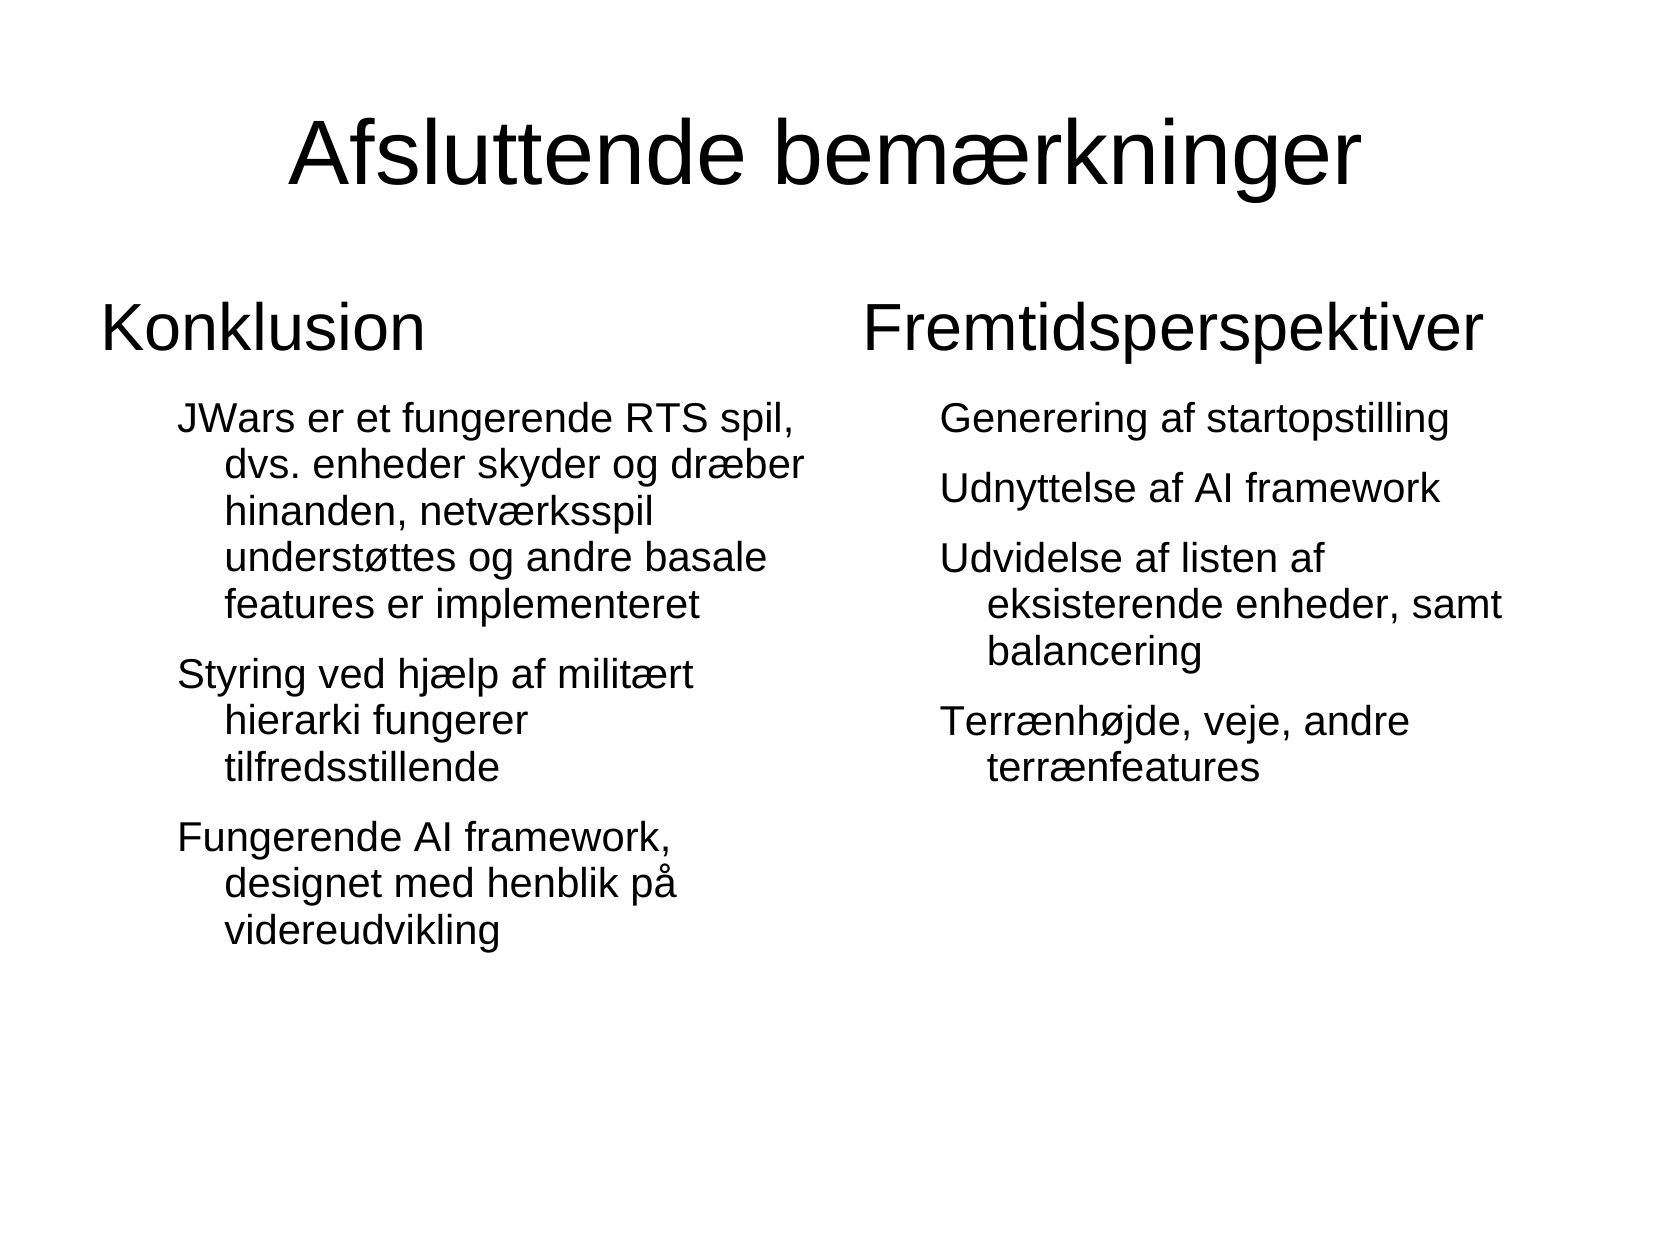

# Afsluttende bemærkninger
Konklusion
JWars er et fungerende RTS spil, dvs. enheder skyder og dræber hinanden, netværksspil understøttes og andre basale features er implementeret
Styring ved hjælp af militært hierarki fungerer tilfredsstillende
Fungerende AI framework, designet med henblik på videreudvikling
Fremtidsperspektiver
Generering af startopstilling
Udnyttelse af AI framework
Udvidelse af listen af eksisterende enheder, samt balancering
Terrænhøjde, veje, andre terrænfeatures